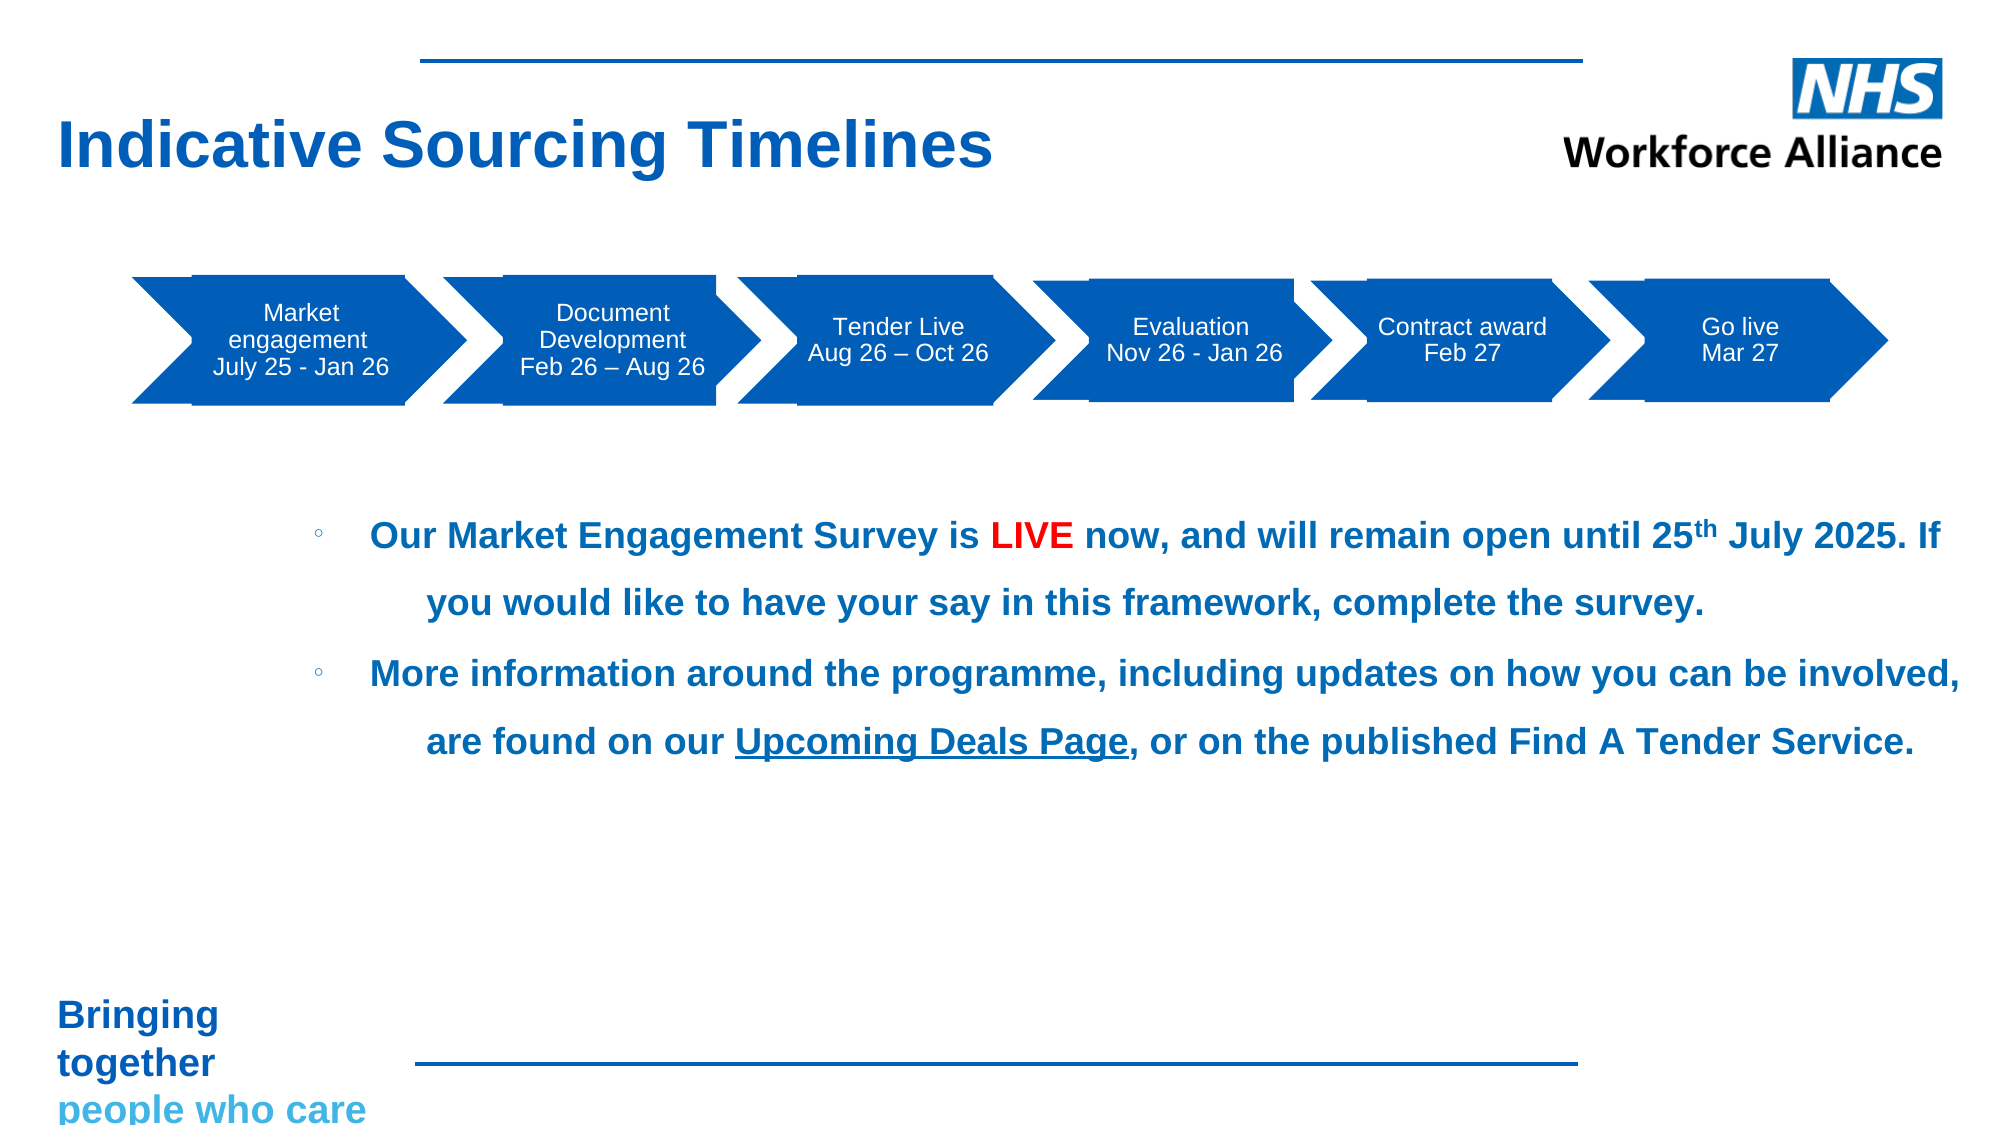

# Indicative Sourcing Timelines
Market engagement
July 25 - Jan 26
Document Development
Feb 26 – Aug 26
Tender Live
Aug 26 – Oct 26
Evaluation
Nov 26 - Jan 26
Contract award
Feb 27
Go live
Mar 27
Our Market Engagement Survey is LIVE now, and will remain open until 25th July 2025. If you would like to have your say in this framework, complete the survey.
More information around the programme, including updates on how you can be involved, are found on our Upcoming Deals Page, or on the published Find A Tender Service.
Bringing together
people who care